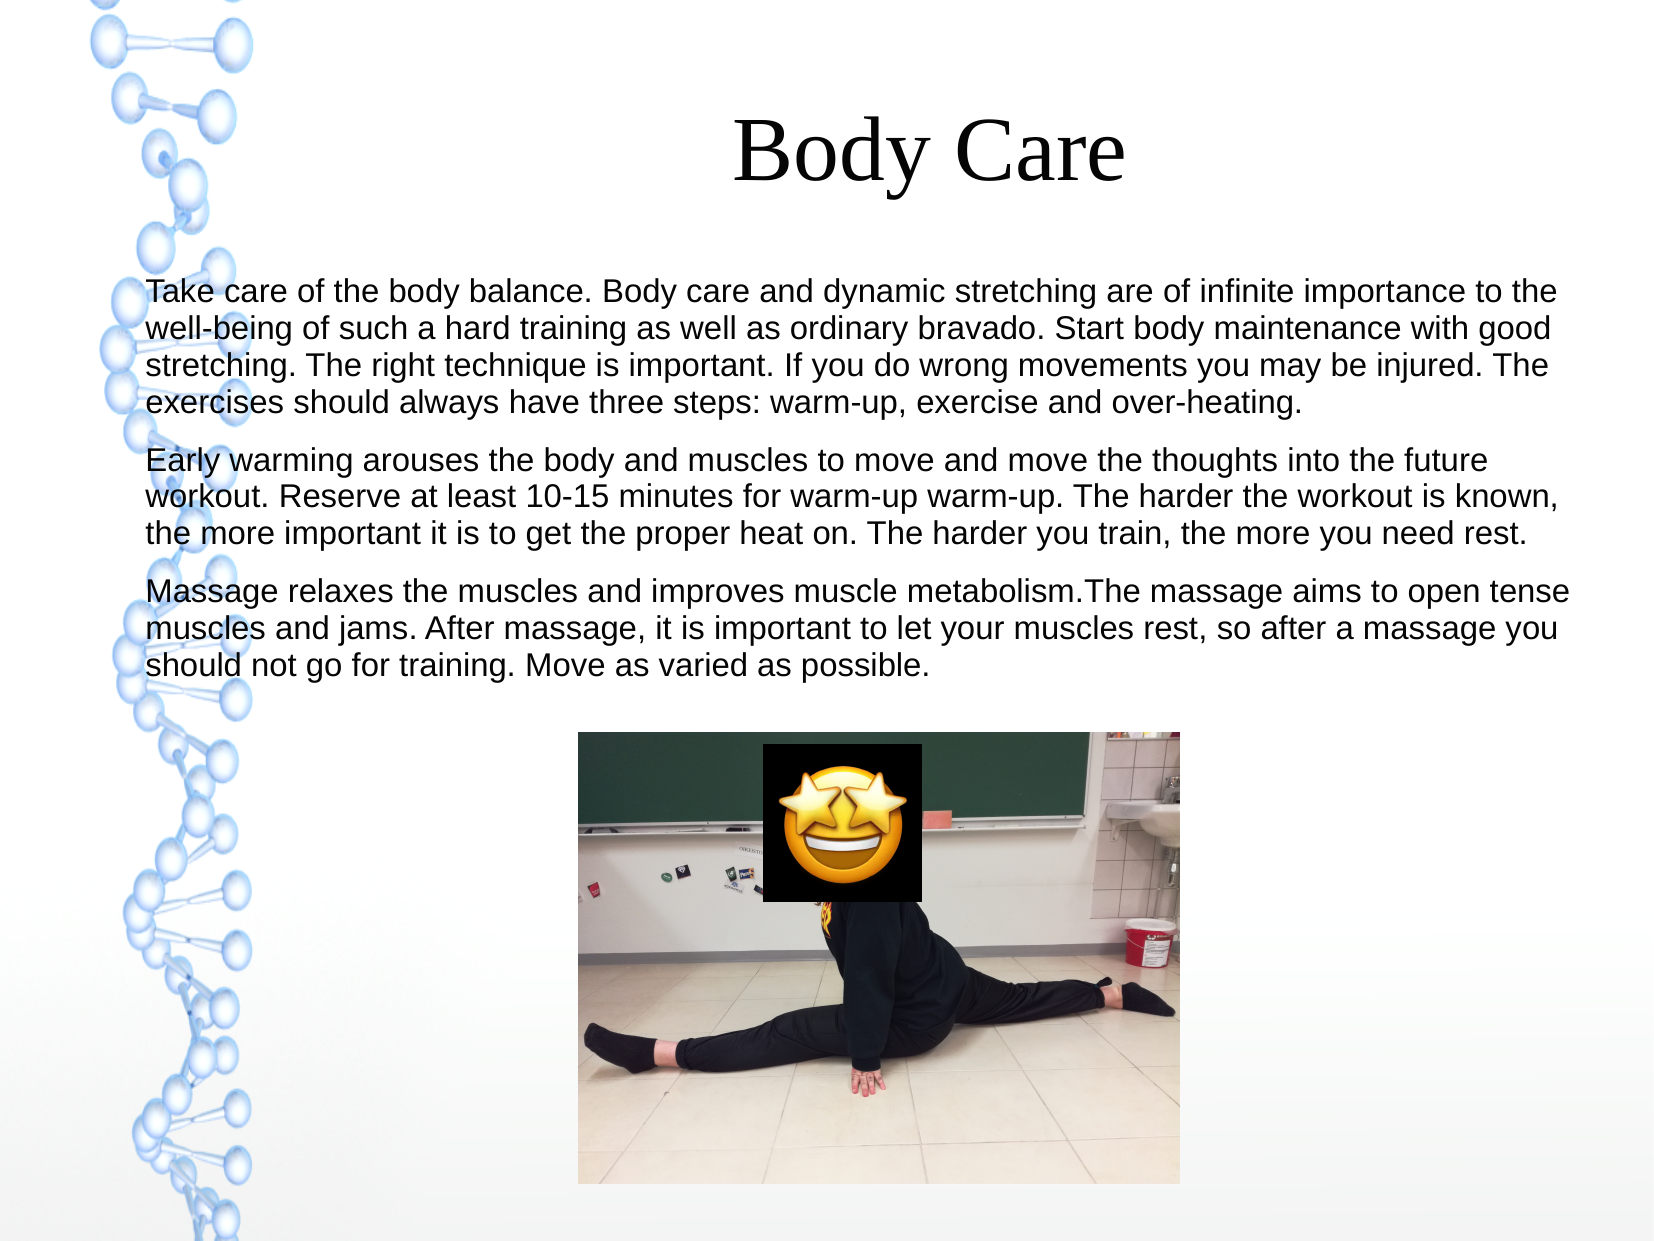

# Body Care
Take care of the body balance. Body care and dynamic stretching are of infinite importance to the well-being of such a hard training as well as ordinary bravado. Start body maintenance with good stretching. The right technique is important. If you do wrong movements you may be injured. The exercises should always have three steps: warm-up, exercise and over-heating.
Early warming arouses the body and muscles to move and move the thoughts into the future workout. Reserve at least 10-15 minutes for warm-up warm-up. The harder the workout is known, the more important it is to get the proper heat on. The harder you train, the more you need rest.
Massage relaxes the muscles and improves muscle metabolism.The massage aims to open tense muscles and jams. After massage, it is important to let your muscles rest, so after a massage you should not go for training. Move as varied as possible.